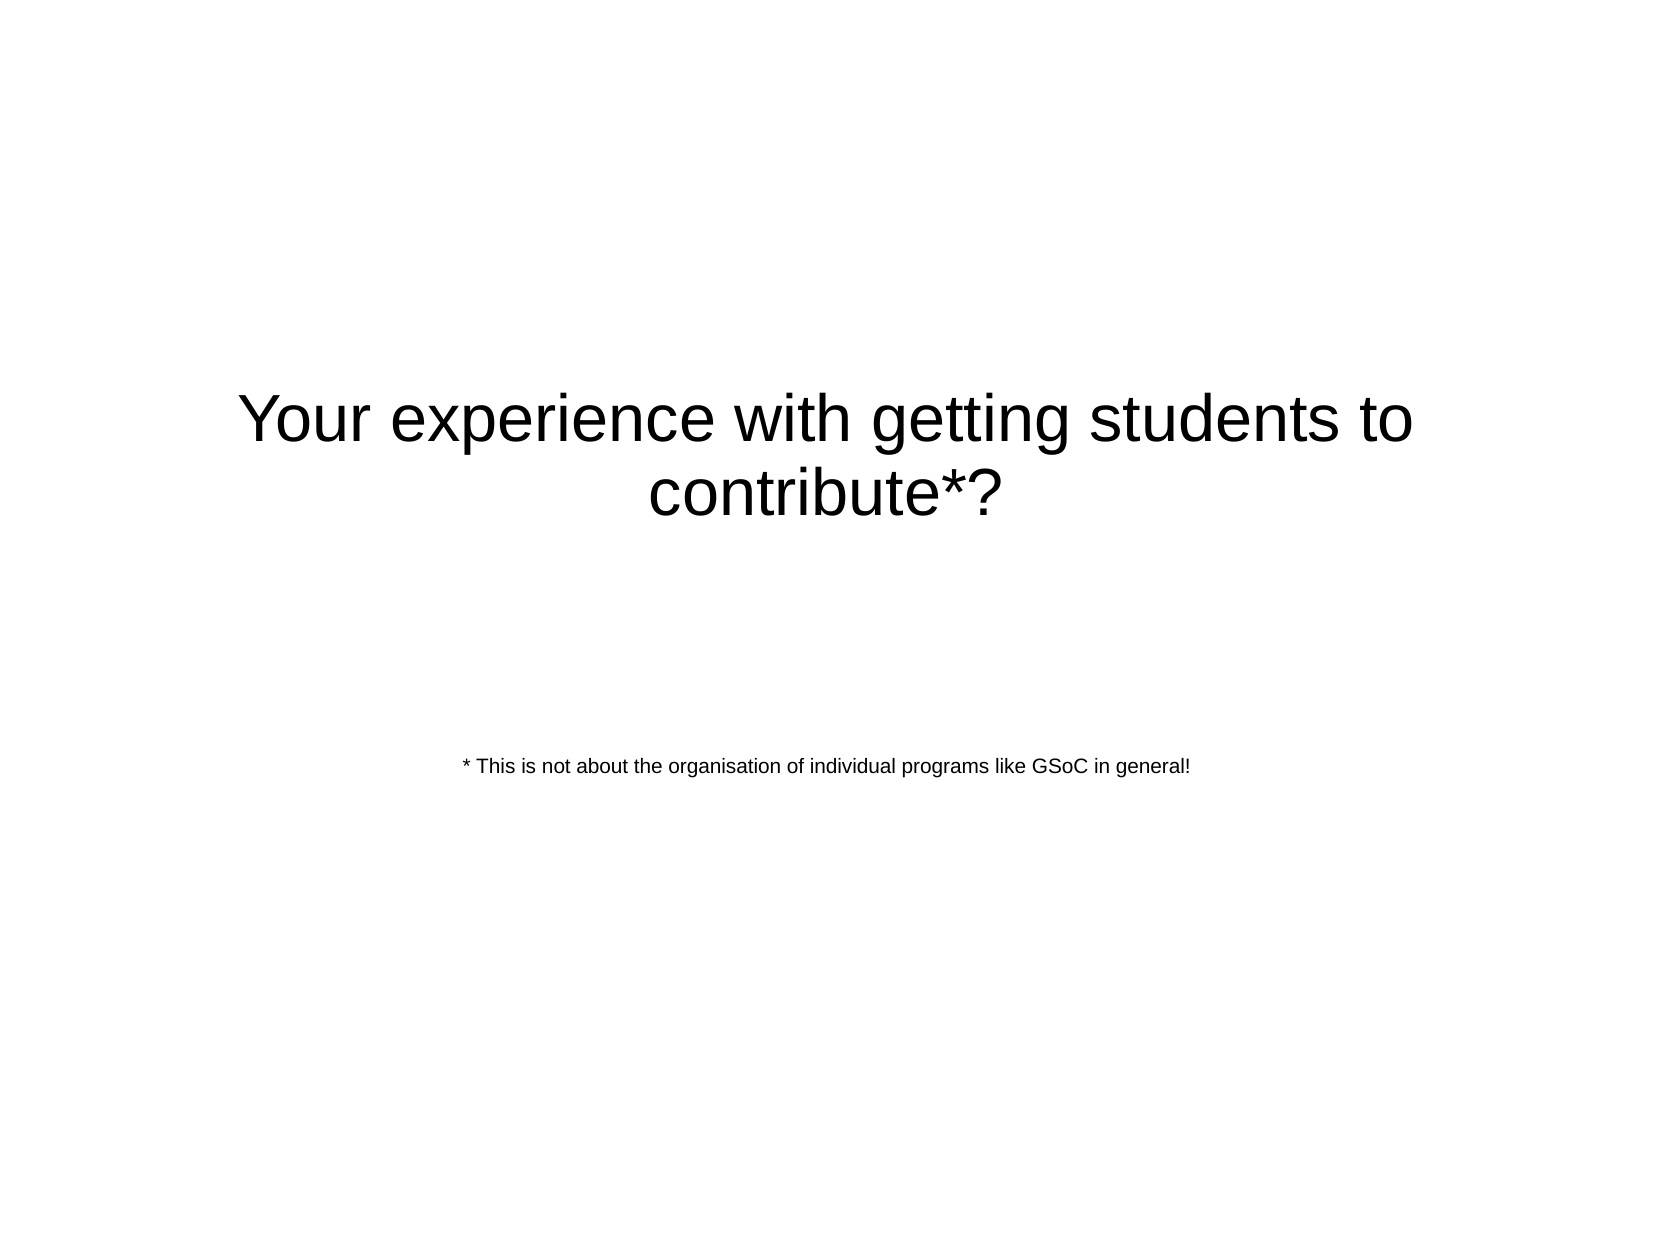

# Your experience with getting students to contribute*?
* This is not about the organisation of individual programs like GSoC in general!